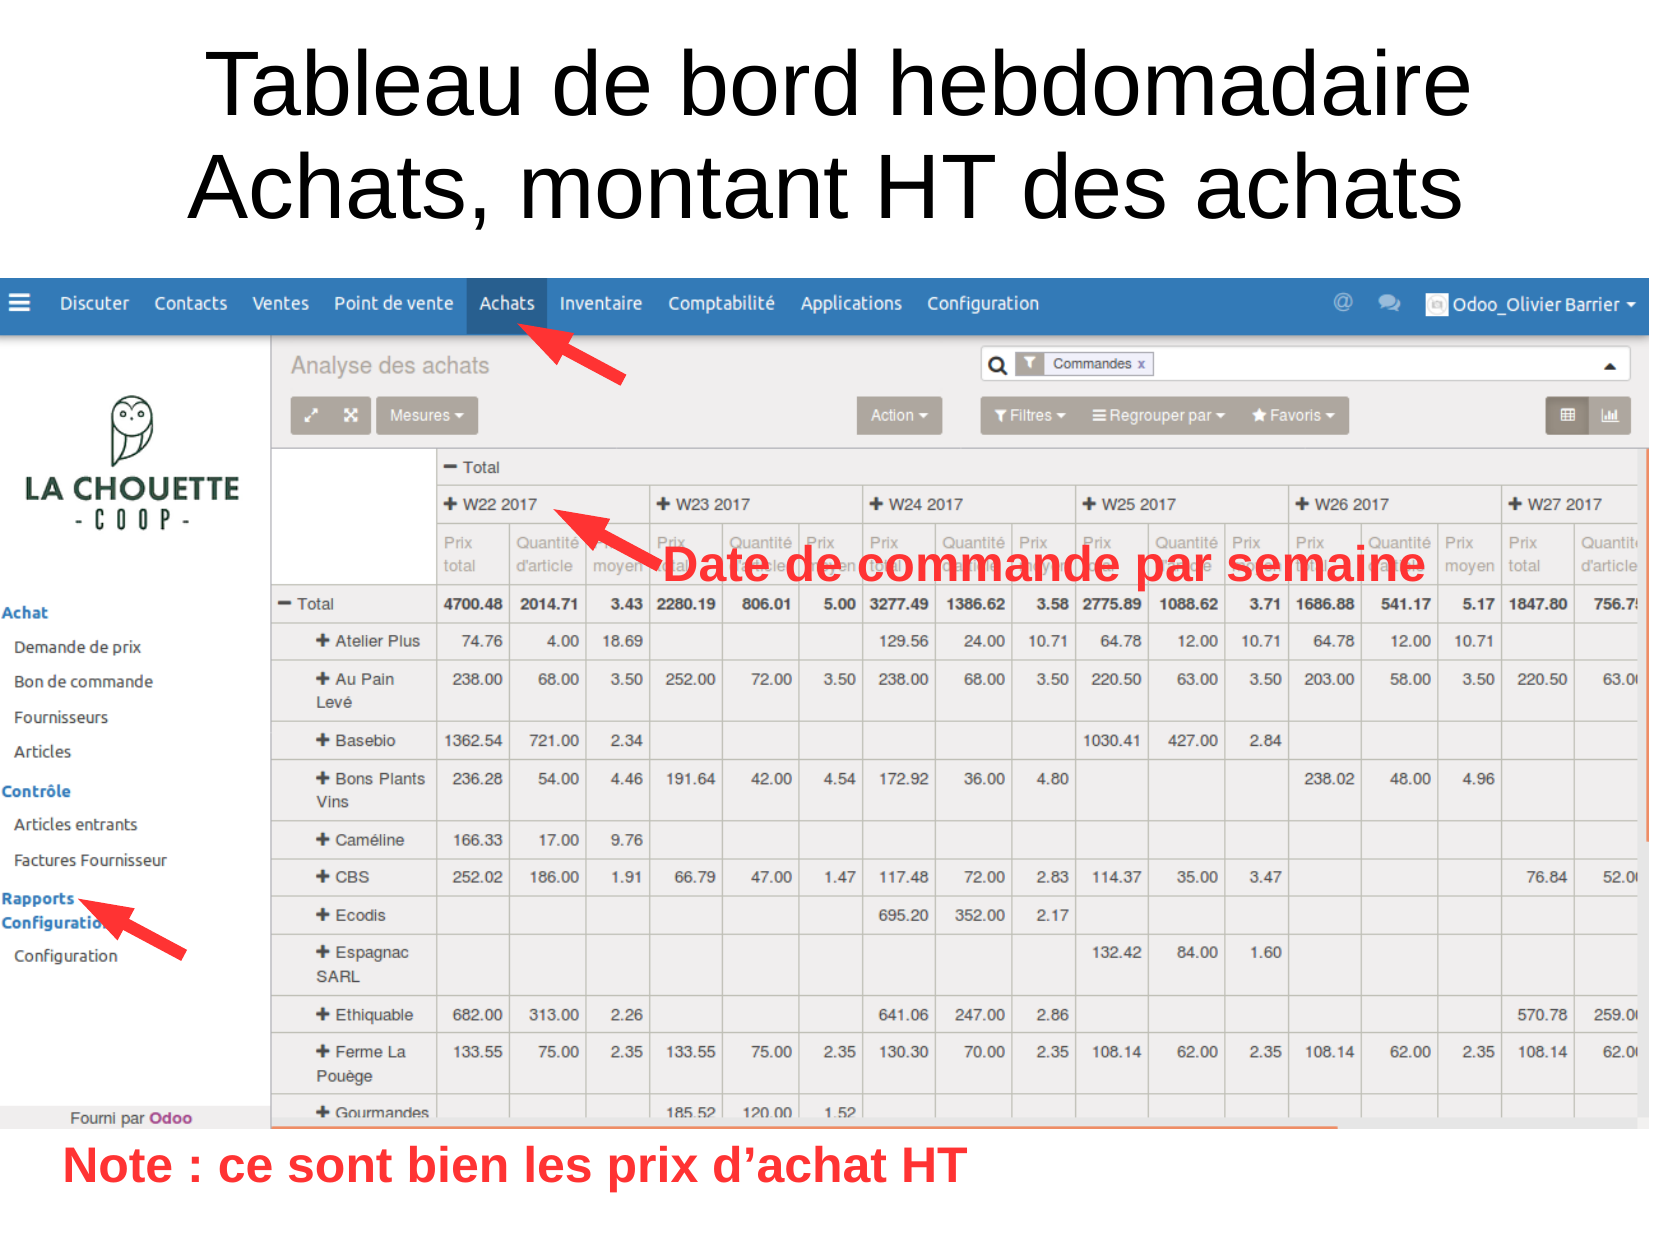

# Tableau de bord hebdomadaire Achats, montant HT des achats
Date de commande par semaine
Note : ce sont bien les prix d’achat HT